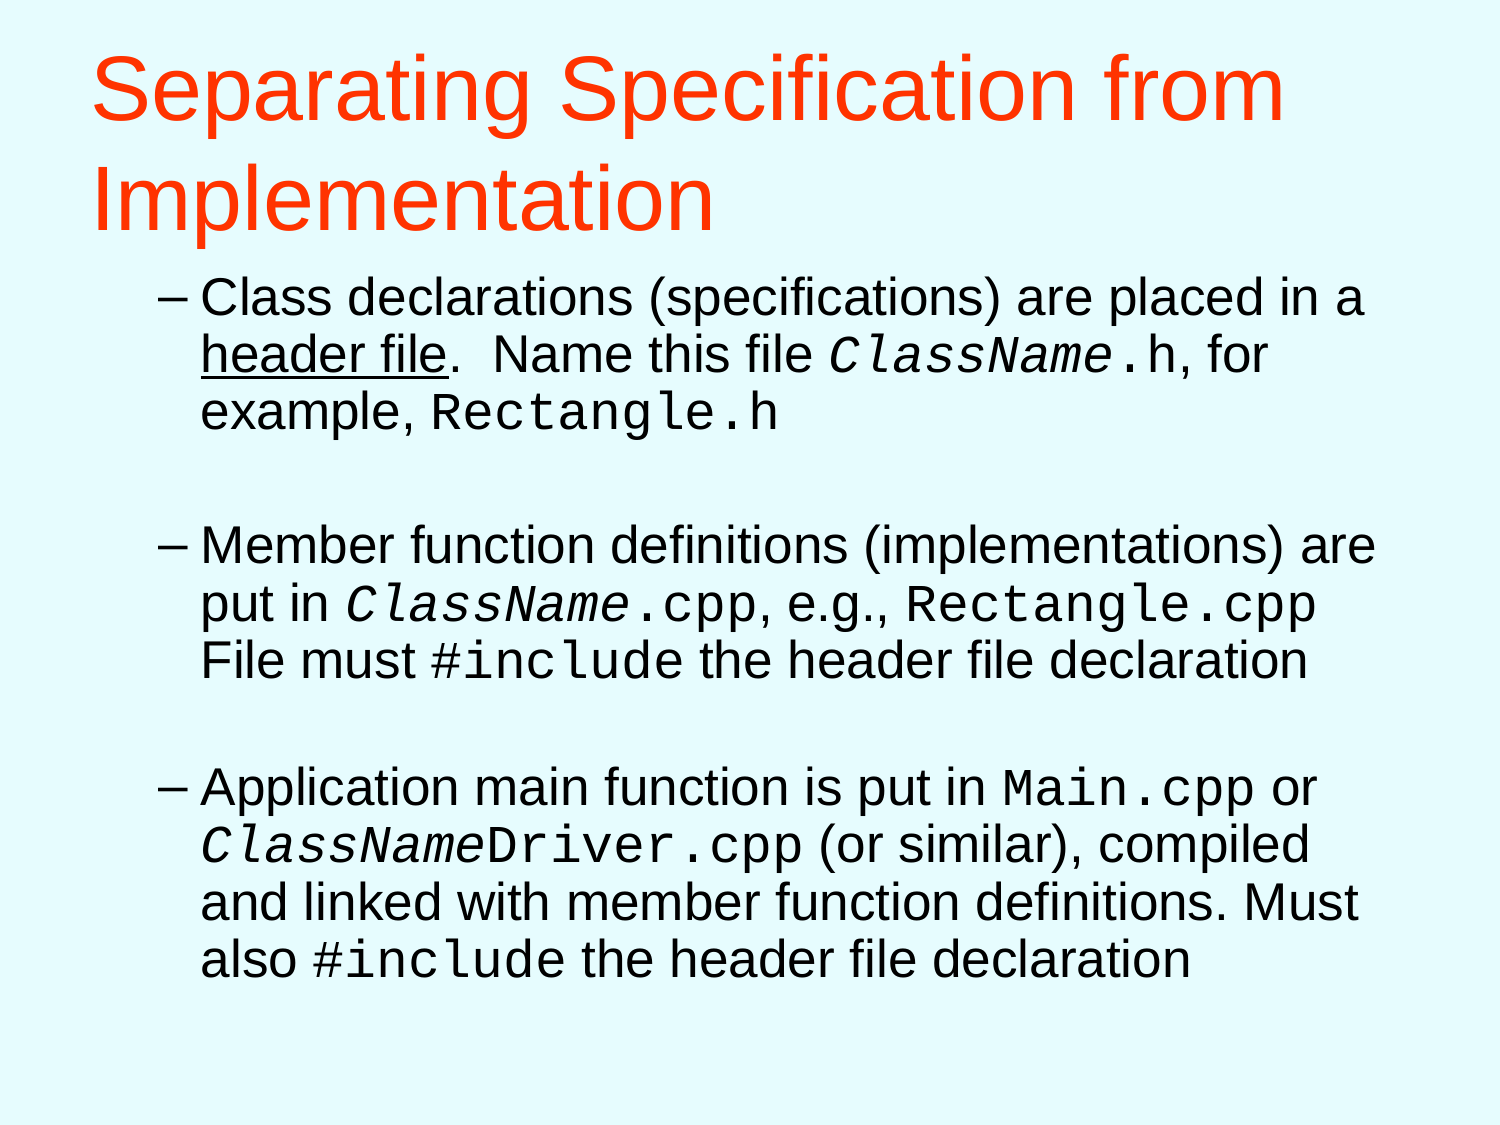

# Separating Specification from Implementation
Class declarations (specifications) are placed in a header file. Name this file ClassName.h, for example, Rectangle.h
Member function definitions (implementations) are put in ClassName.cpp, e.g., Rectangle.cpp File must #include the header file declaration
Application main function is put in Main.cpp or ClassNameDriver.cpp (or similar), compiled and linked with member function definitions. Must also #include the header file declaration